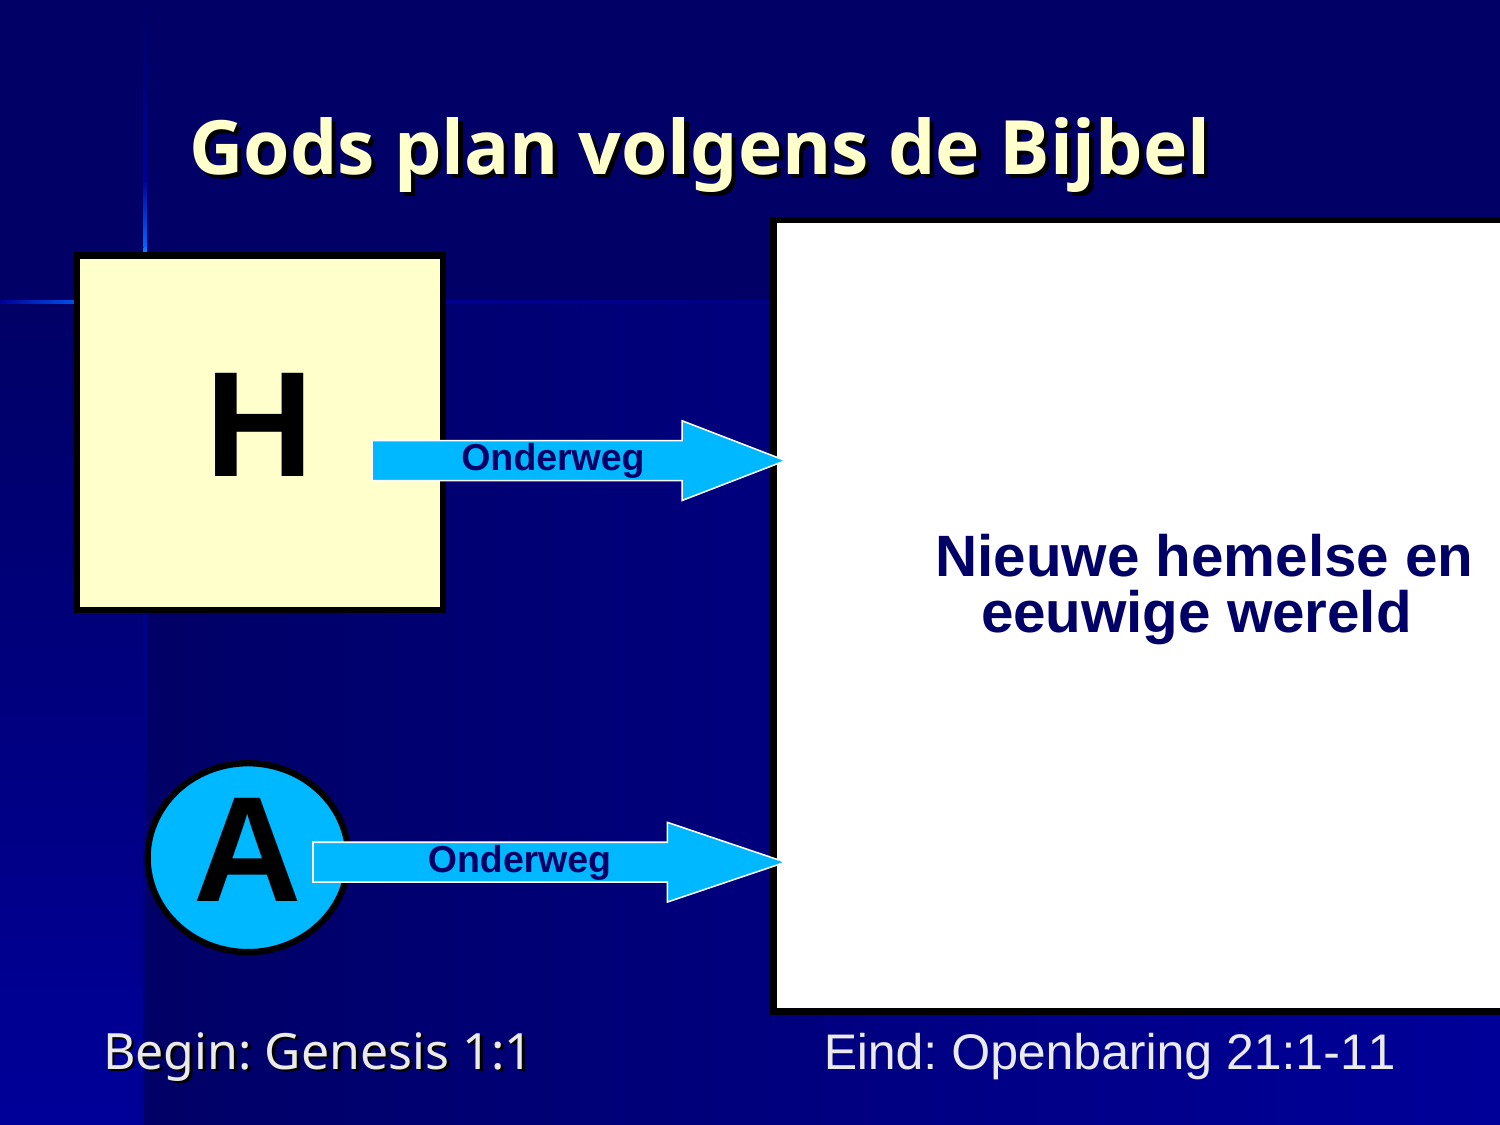

# Gods plan volgens de Bijbel
Nieuwe hemelse en
eeuwige wereld
H
Onderweg
A
Onderweg
Begin: Genesis 1:1
Eind: Openbaring 21:1-11